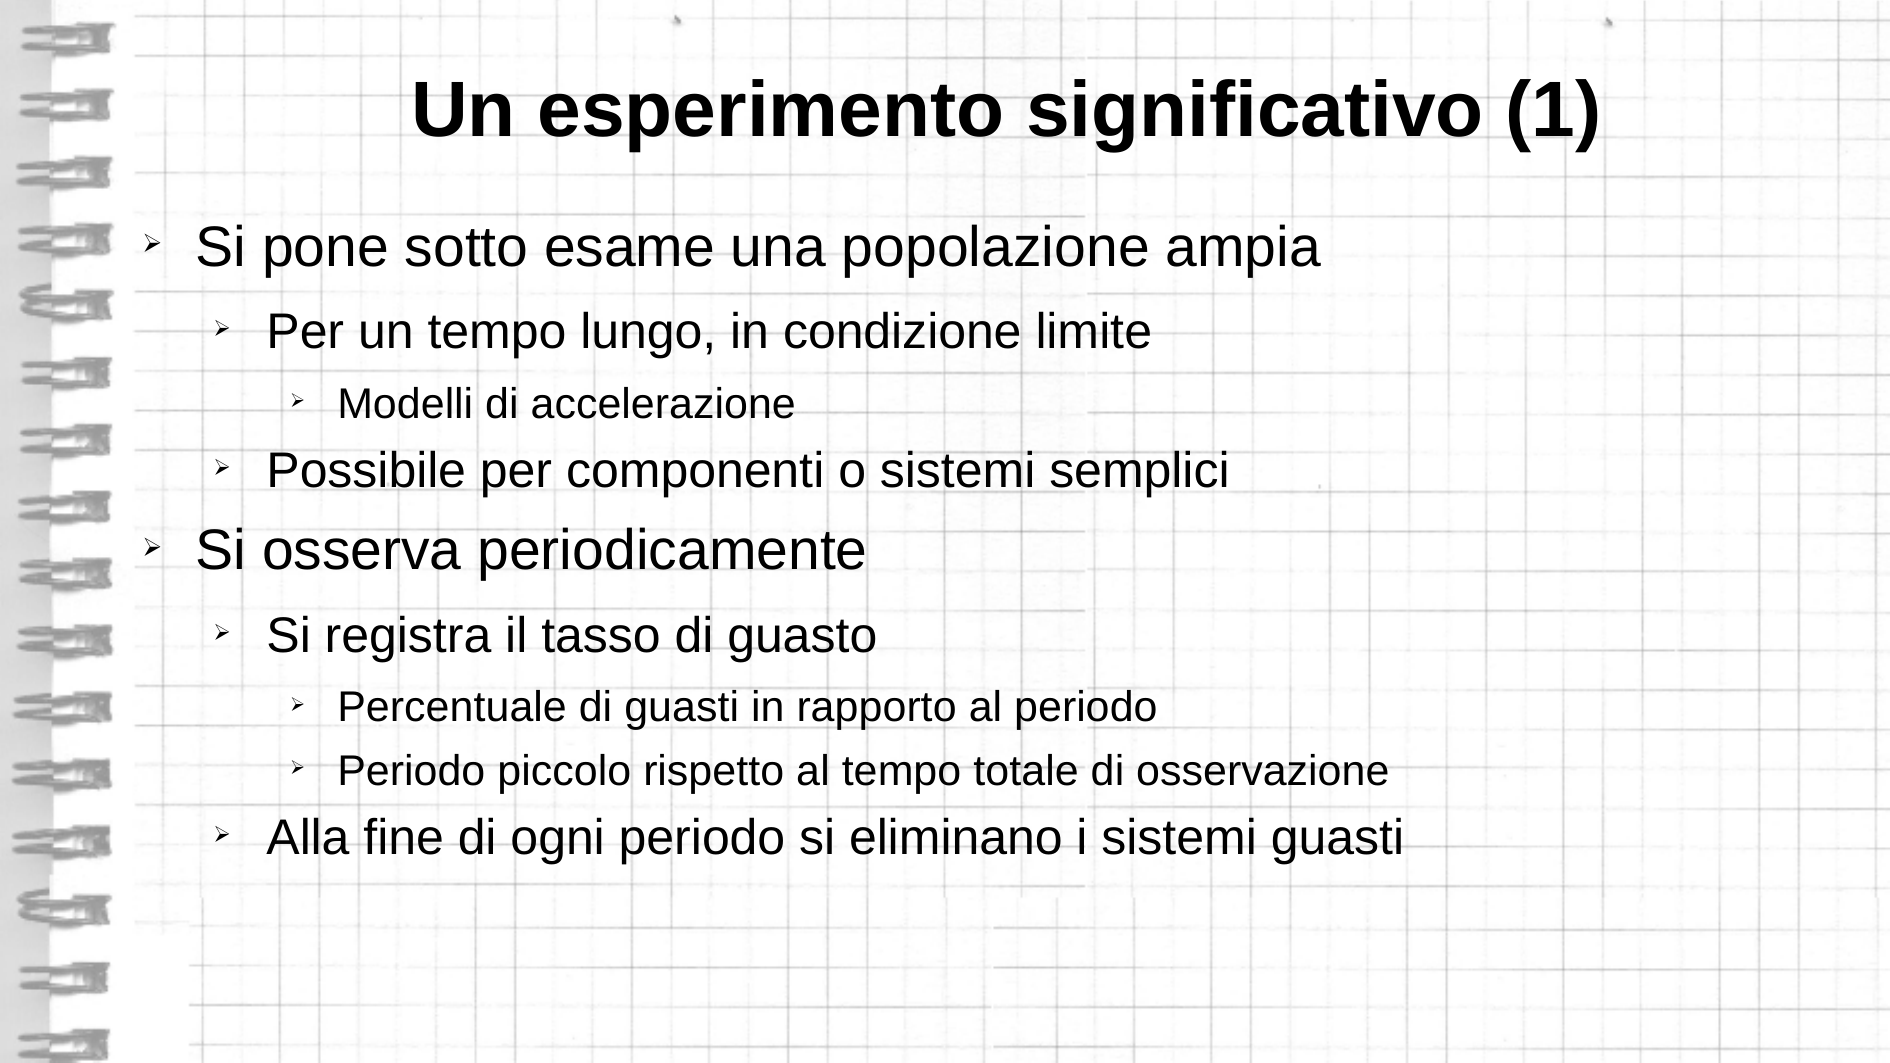

# Un esperimento significativo (1)
Si pone sotto esame una popolazione ampia
Per un tempo lungo, in condizione limite
Modelli di accelerazione
Possibile per componenti o sistemi semplici
Si osserva periodicamente
Si registra il tasso di guasto
Percentuale di guasti in rapporto al periodo
Periodo piccolo rispetto al tempo totale di osservazione
Alla fine di ogni periodo si eliminano i sistemi guasti